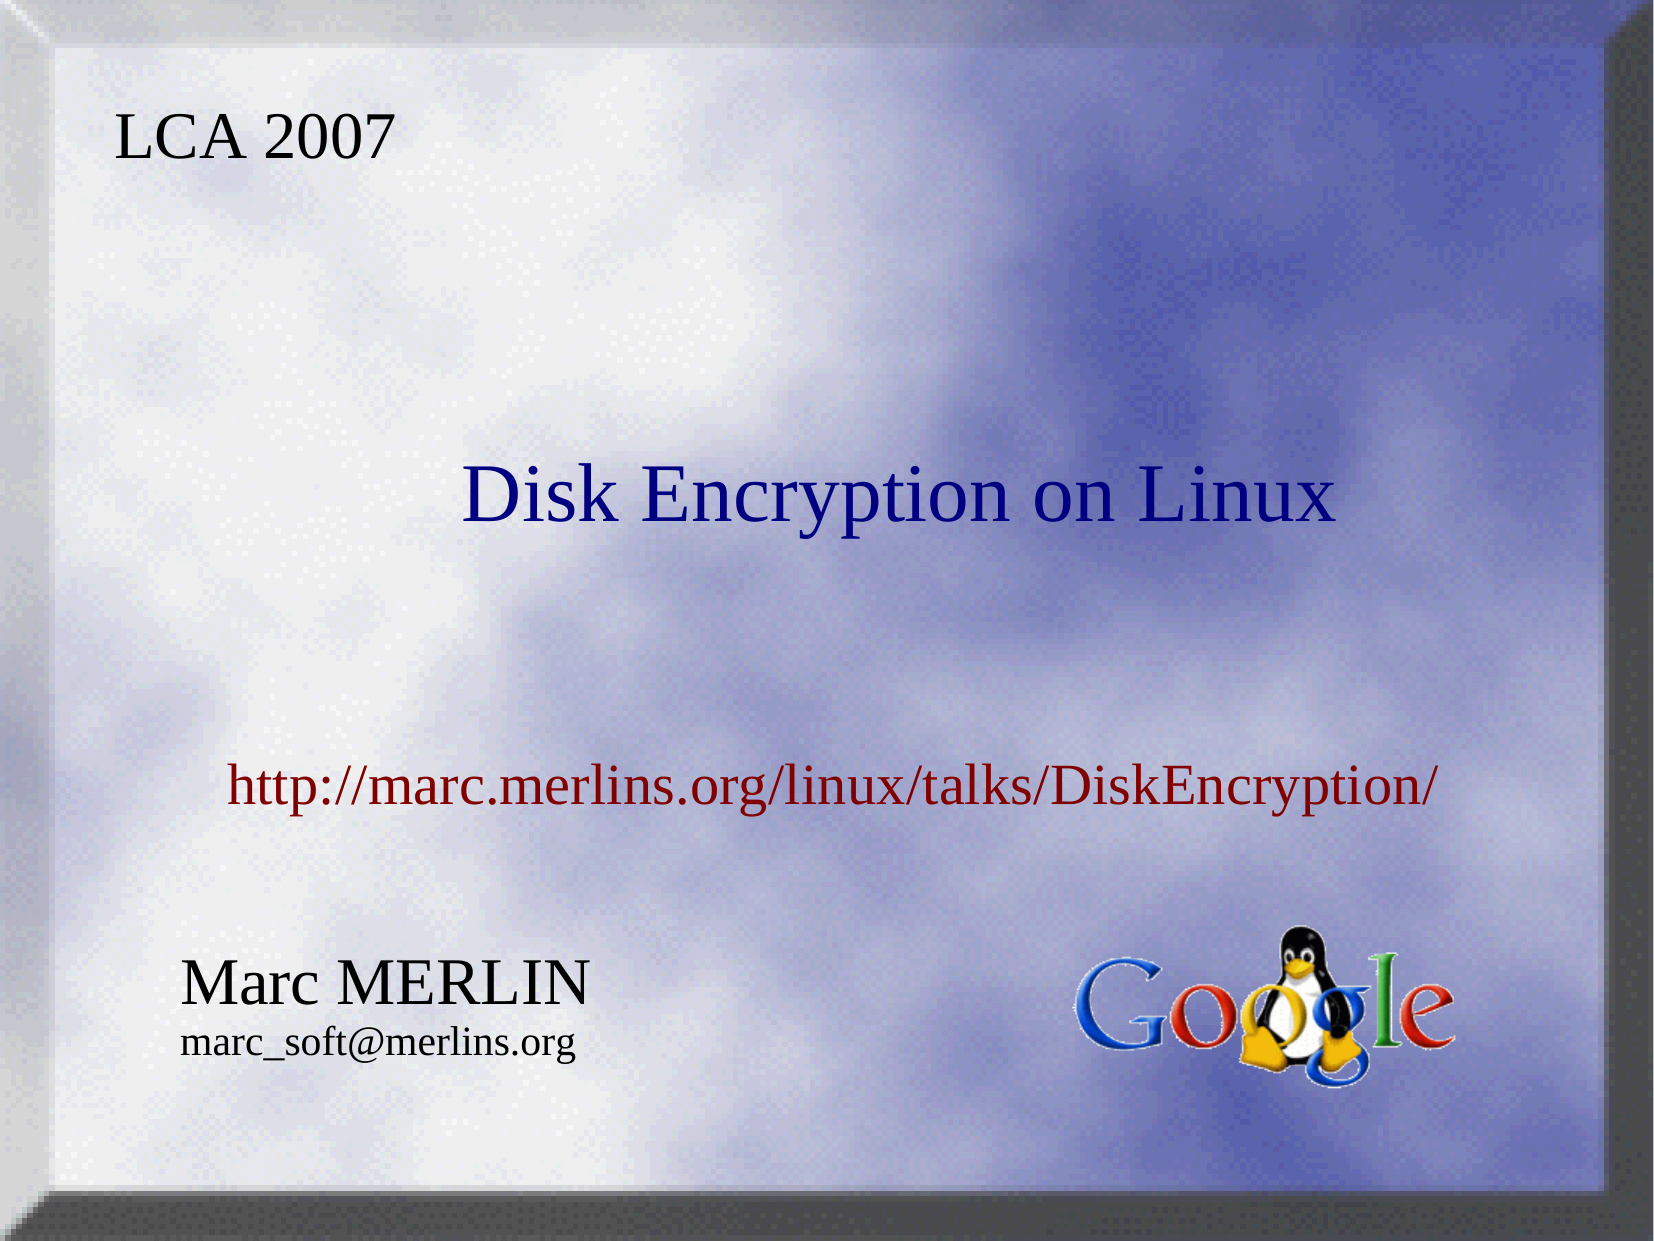

LCA 2007
# Disk Encryption on Linux
http://marc.merlins.org/linux/talks/DiskEncryption/
Marc MERLIN
marc_soft@merlins.org